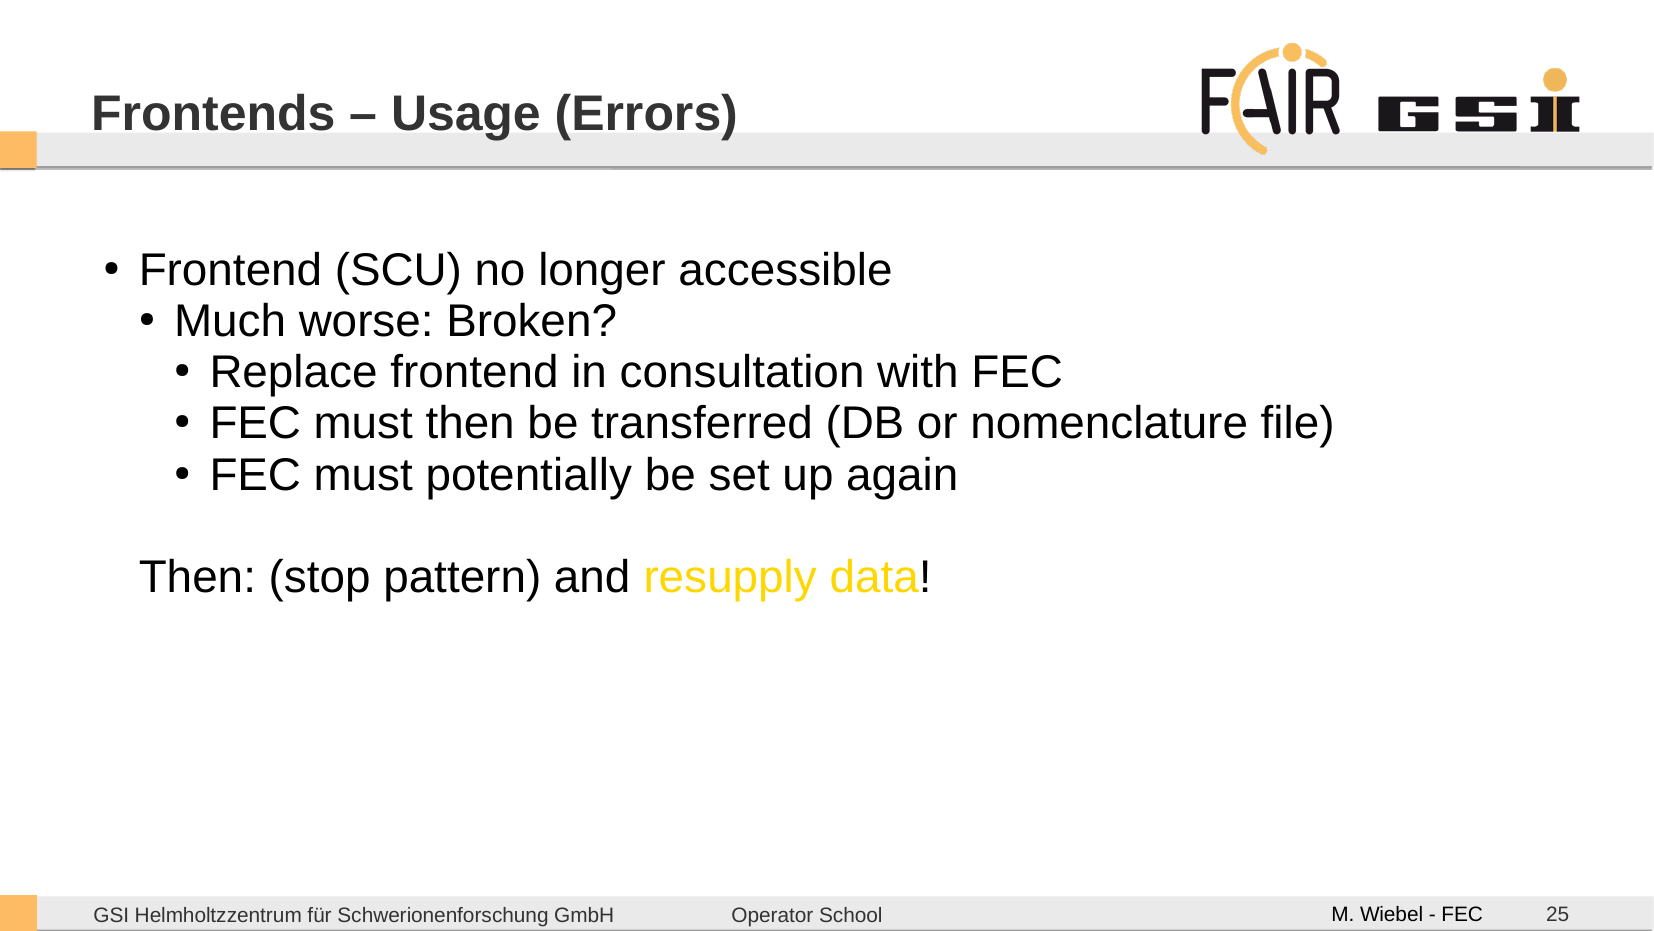

# Frontends – Usage (Errors)
Frontend (SCU) no longer accessible
Much worse: Broken?
Replace frontend in consultation with FEC
FEC must then be transferred (DB or nomenclature file)
FEC must potentially be set up again
Then: (stop pattern) and resupply data!
M. Wiebel - FEC
25
Operator School